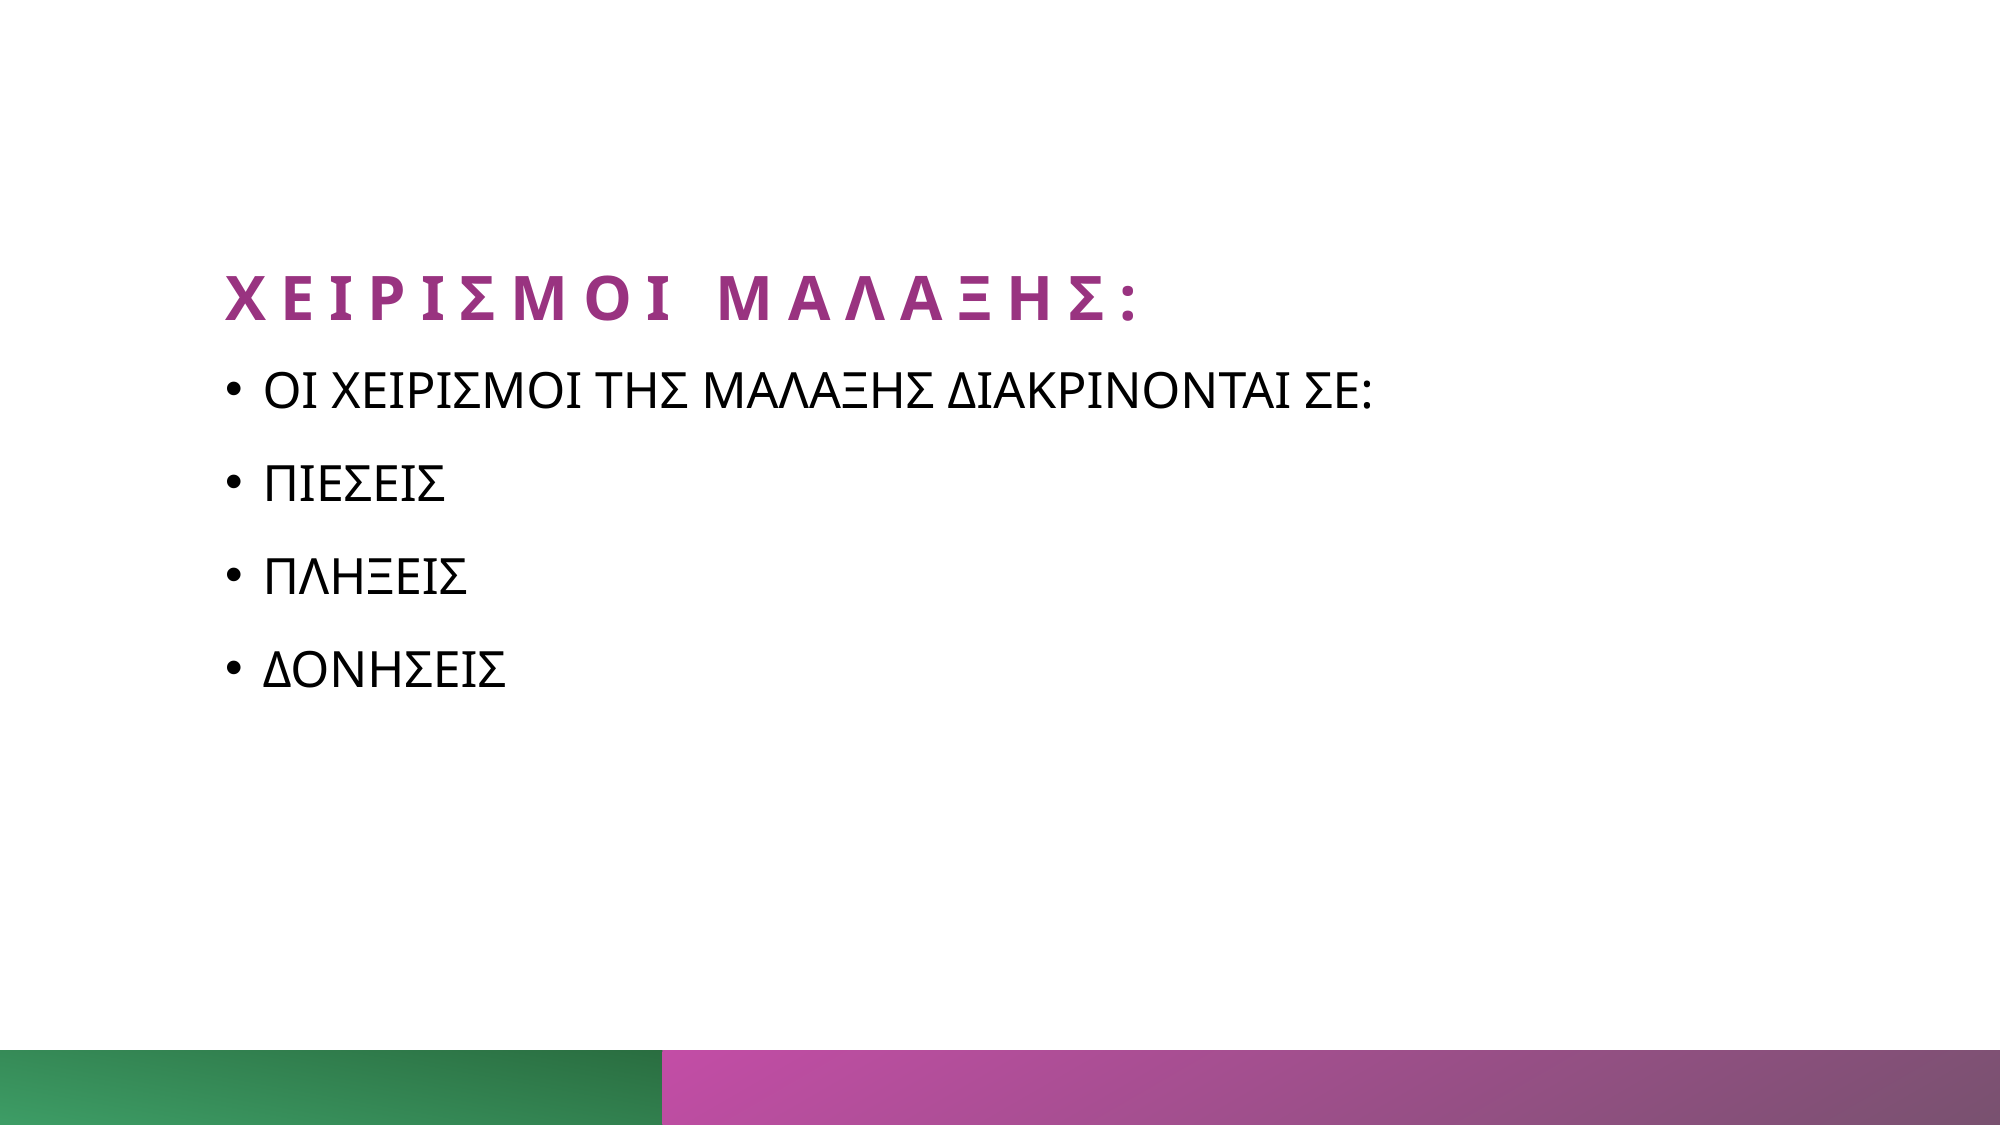

# ΧΕΙΡΙΣΜΟΙ ΜΑΛΑΞΗΣ:
ΟΙ ΧΕΙΡΙΣΜΟΙ ΤΗΣ ΜΑΛΑΞΗΣ ΔΙΑΚΡΙΝΟΝΤΑΙ ΣΕ:
ΠΙΕΣΕΙΣ
ΠΛΗΞΕΙΣ
ΔΟΝΗΣΕΙΣ